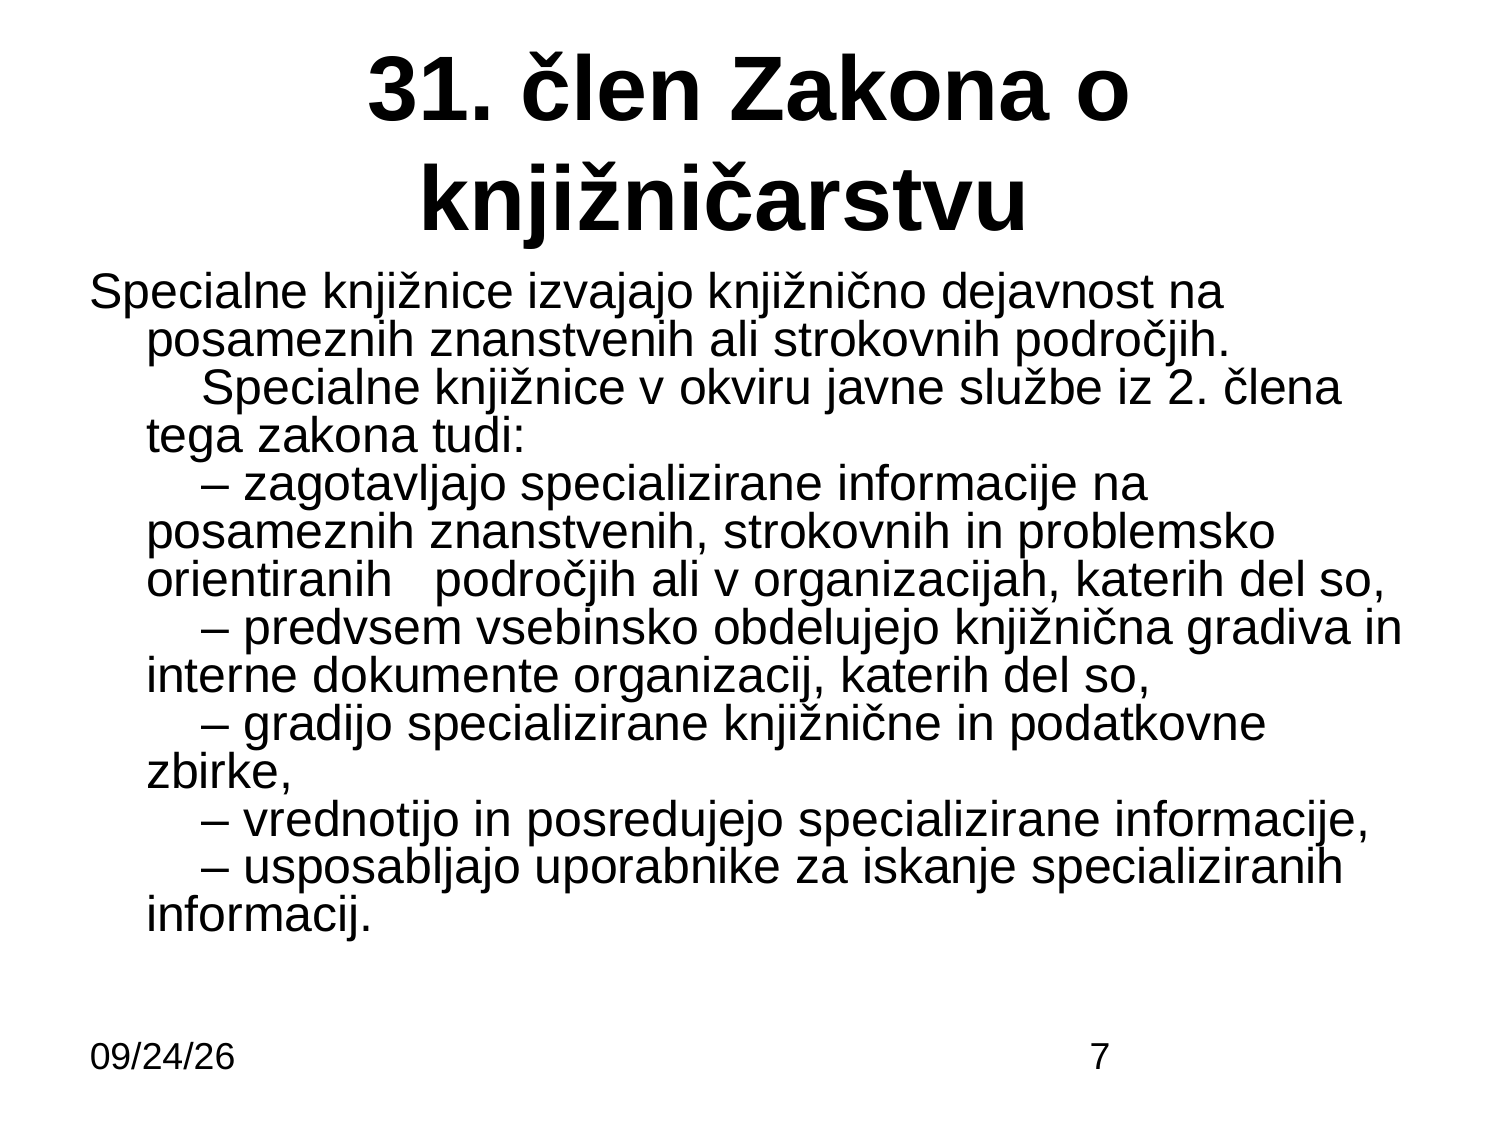

# 31. člen Zakona o knjižničarstvu
Specialne knjižnice izvajajo knjižnično dejavnost na posameznih znanstvenih ali strokovnih področjih.
    Specialne knjižnice v okviru javne službe iz 2. člena tega zakona tudi:
    – zagotavljajo specializirane informacije na posameznih znanstvenih, strokovnih in problemsko orientiranih področjih ali v organizacijah, katerih del so,
    – predvsem vsebinsko obdelujejo knjižnična gradiva in interne dokumente organizacij, katerih del so,
    – gradijo specializirane knjižnične in podatkovne zbirke,
    – vrednotijo in posredujejo specializirane informacije,
    – usposabljajo uporabnike za iskanje specializiranih informacij.
7